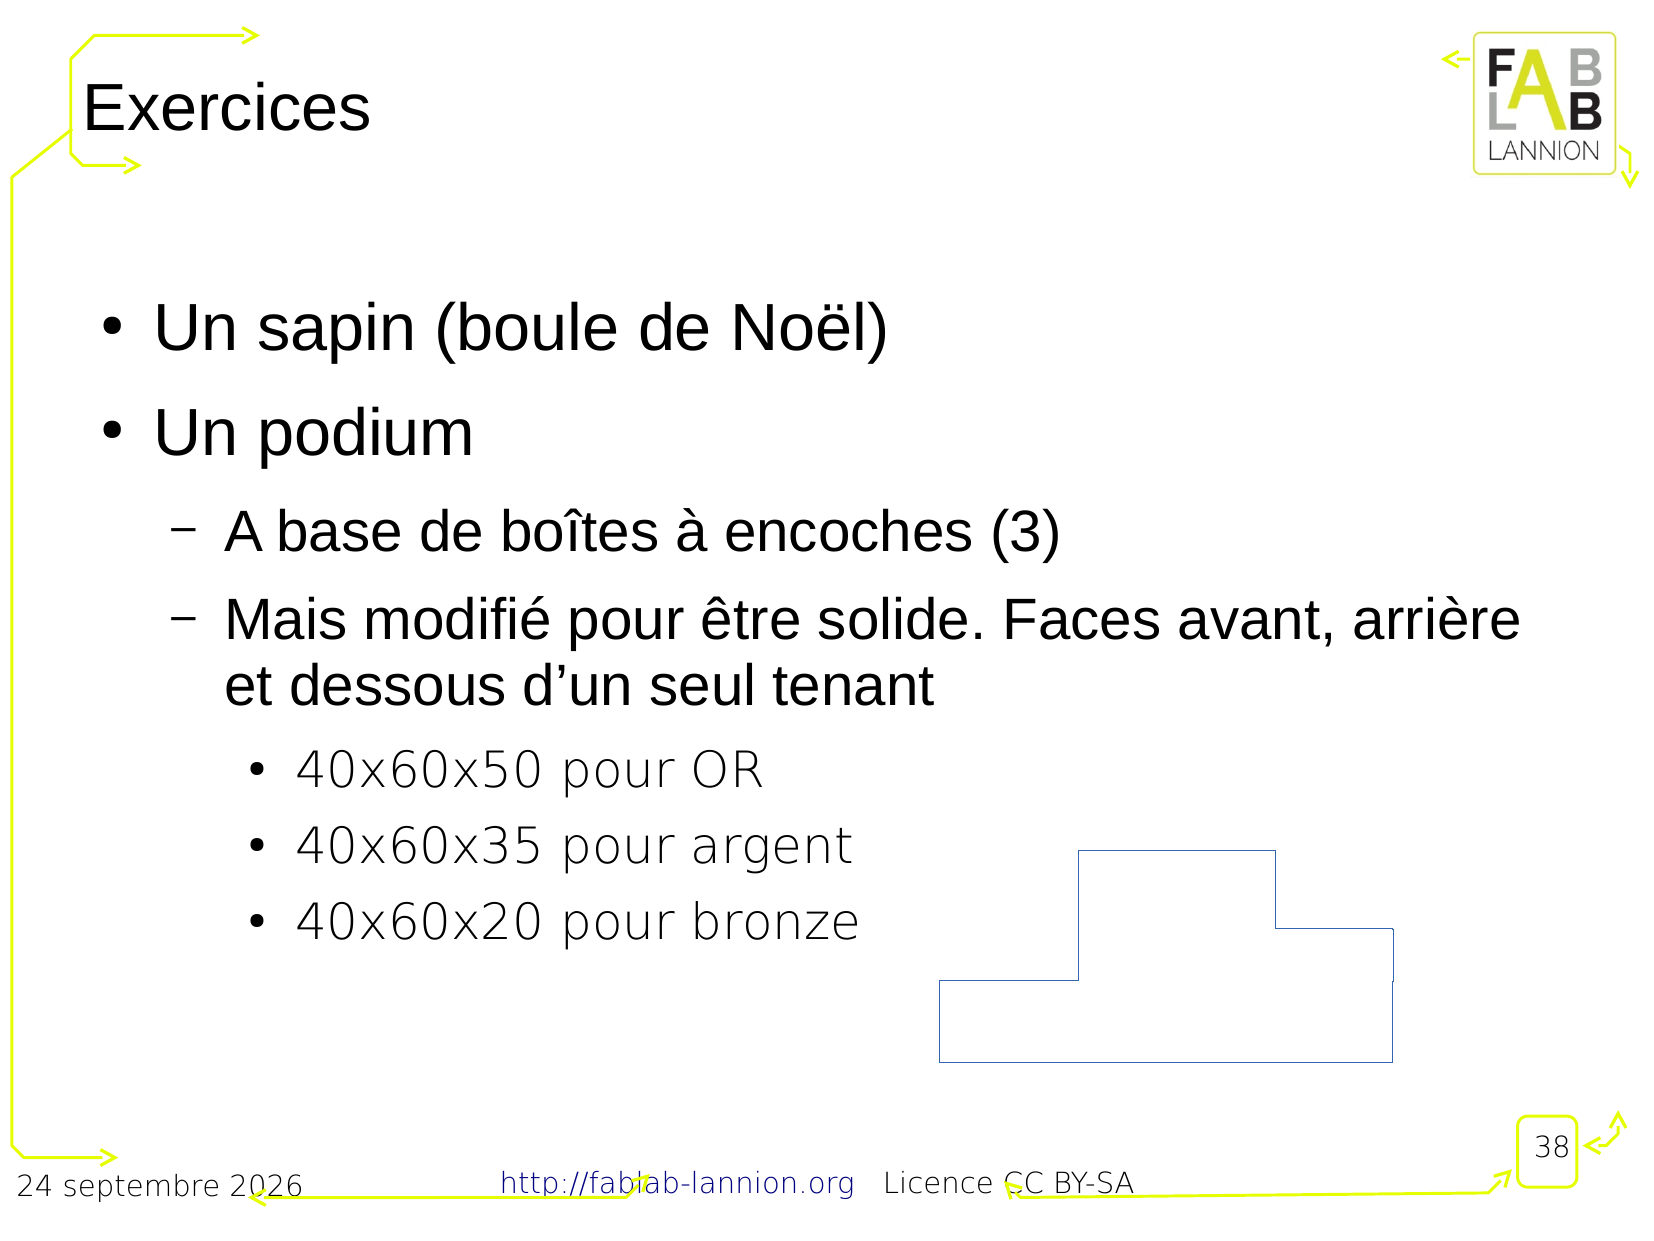

# Exercices
Un sapin (boule de Noël)
Un podium
A base de boîtes à encoches (3)
Mais modifié pour être solide. Faces avant, arrière et dessous d’un seul tenant
40x60x50 pour OR
40x60x35 pour argent
40x60x20 pour bronze
38